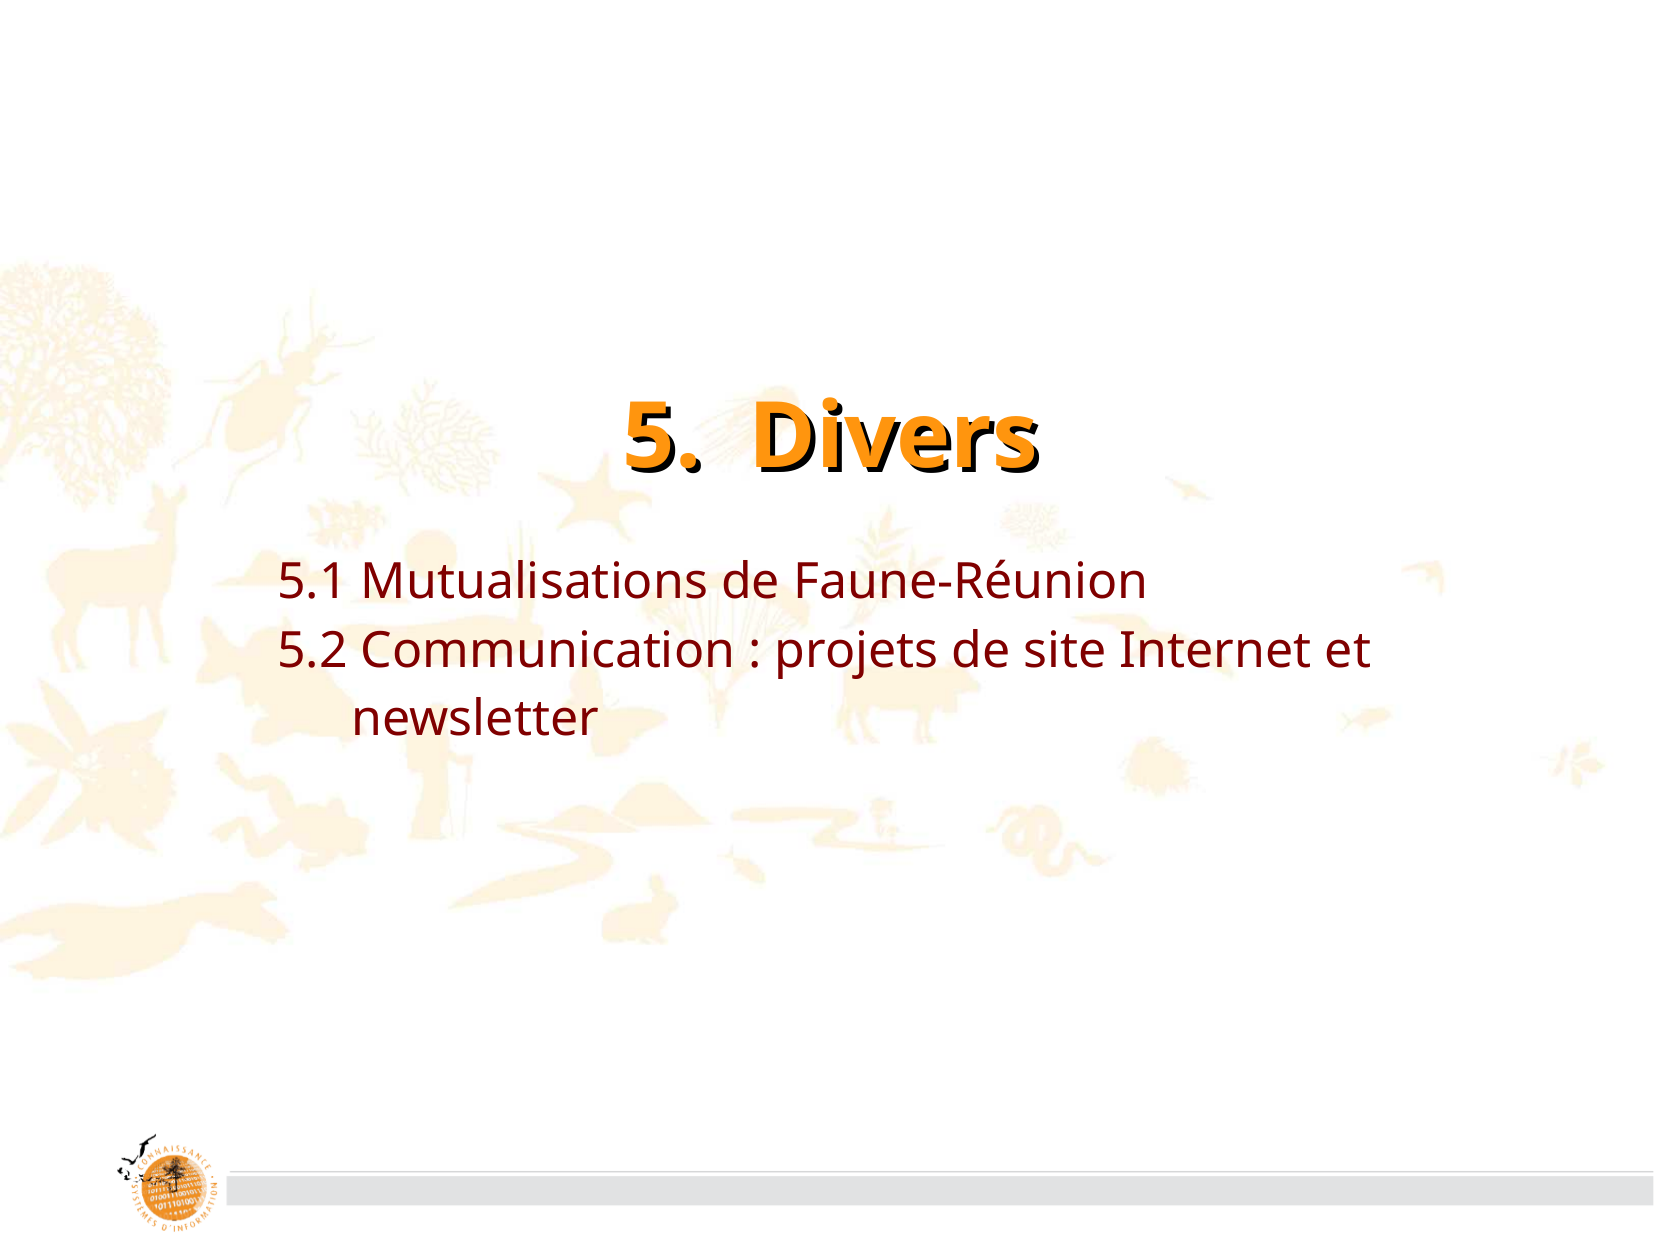

5.1 Mutualisations de Faune-Réunion
		5.2 Communication : projets de site Internet et 					newsletter
# 5. Divers
Cotech SINP - 29/11/2018
28